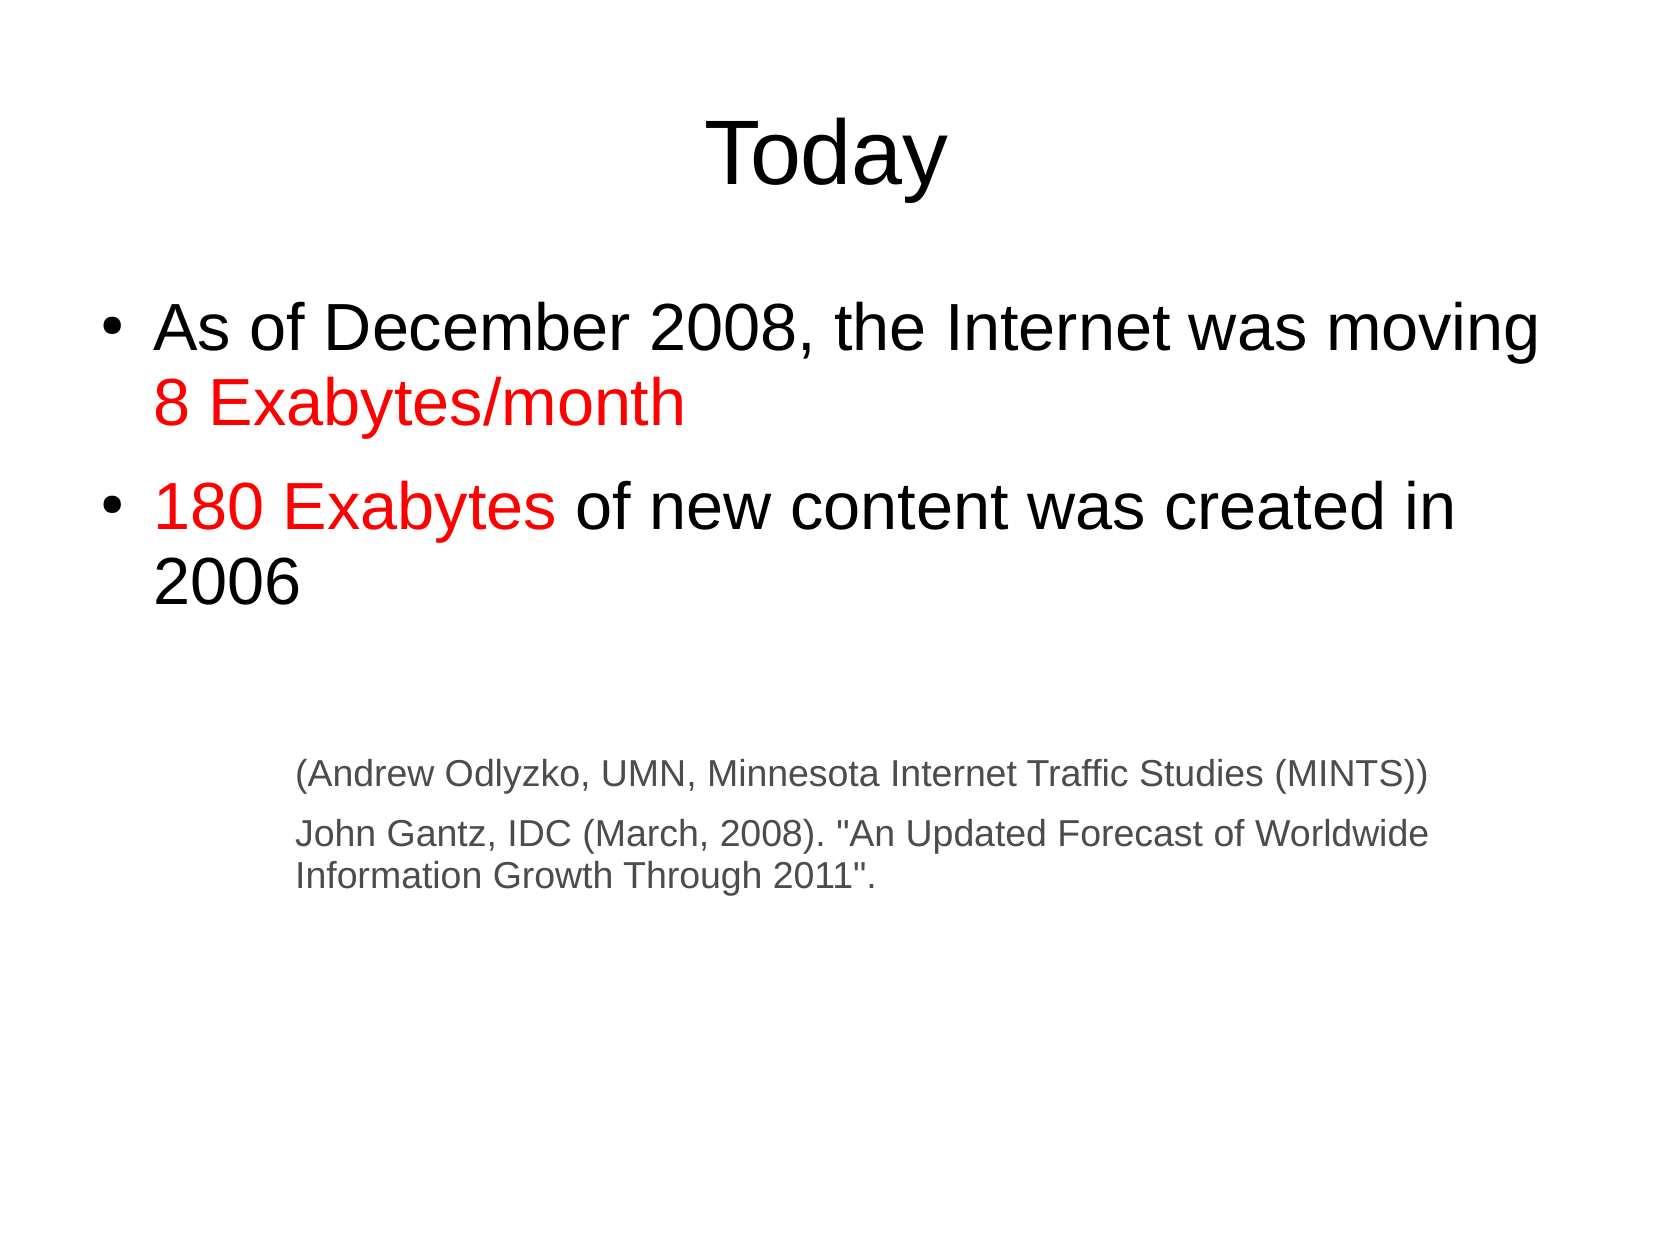

# Today
As of December 2008, the Internet was moving 8 Exabytes/month
180 Exabytes of new content was created in 2006
(Andrew Odlyzko, UMN, Minnesota Internet Traffic Studies (MINTS))
John Gantz, IDC (March, 2008). "An Updated Forecast of Worldwide Information Growth Through 2011".